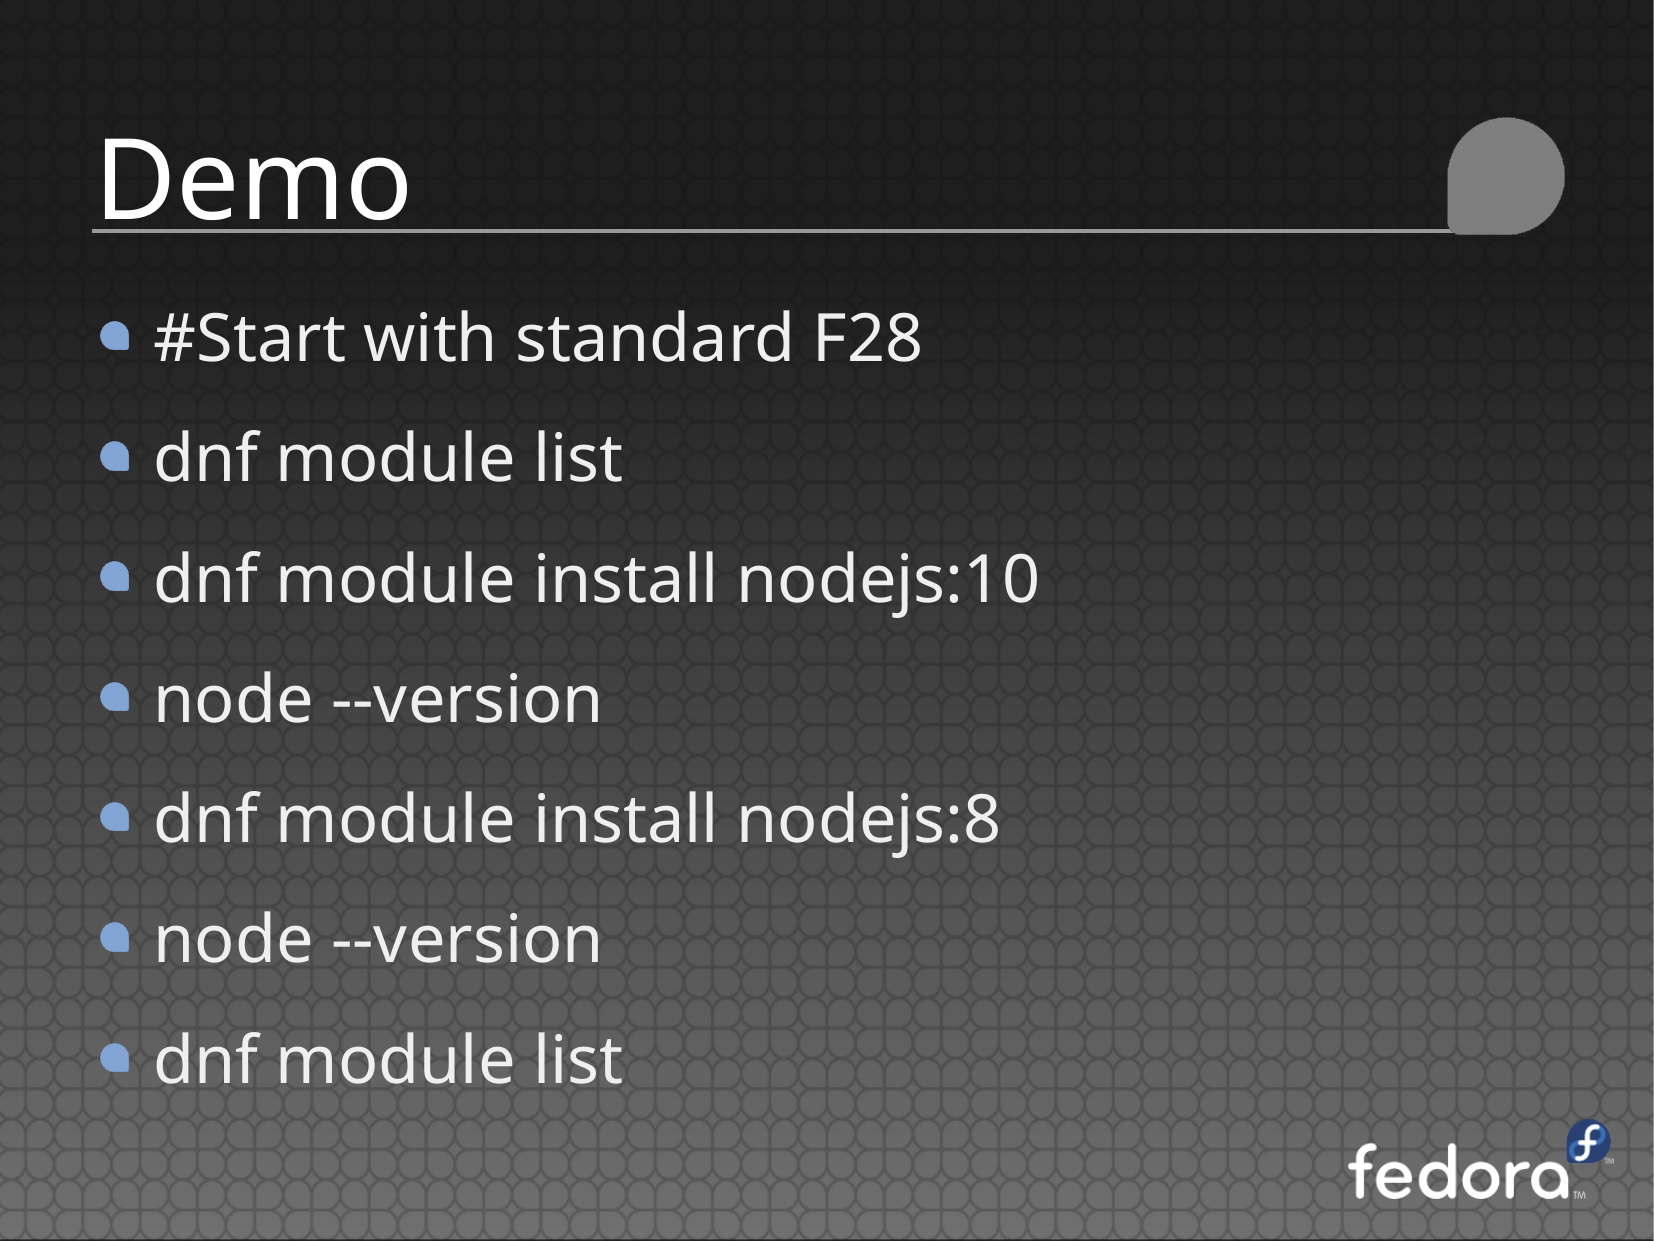

Demo
# #Start with standard F28
dnf module list
dnf module install nodejs:10
node --version
dnf module install nodejs:8
node --version
dnf module list